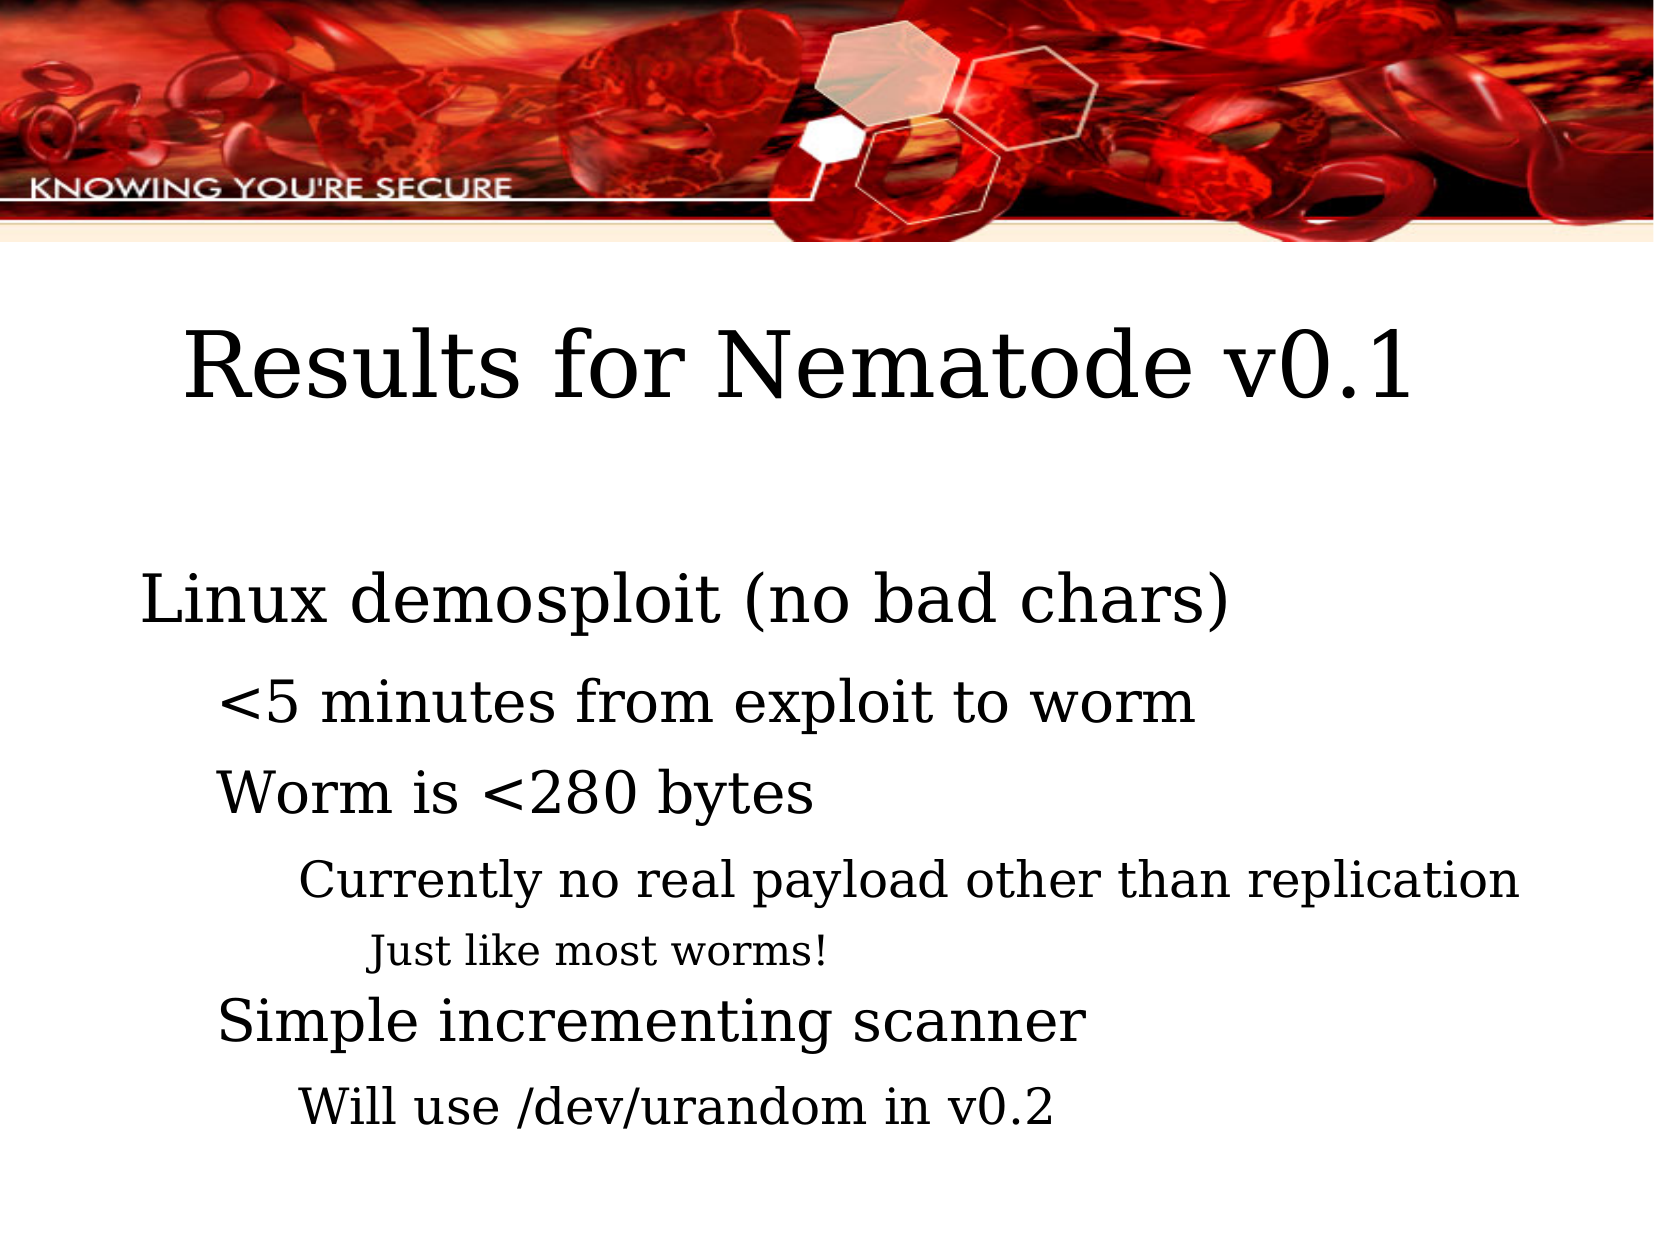

# Results for Nematode v0.1
Linux demosploit (no bad chars)
<5 minutes from exploit to worm
Worm is <280 bytes
Currently no real payload other than replication
Just like most worms!
Simple incrementing scanner
Will use /dev/urandom in v0.2